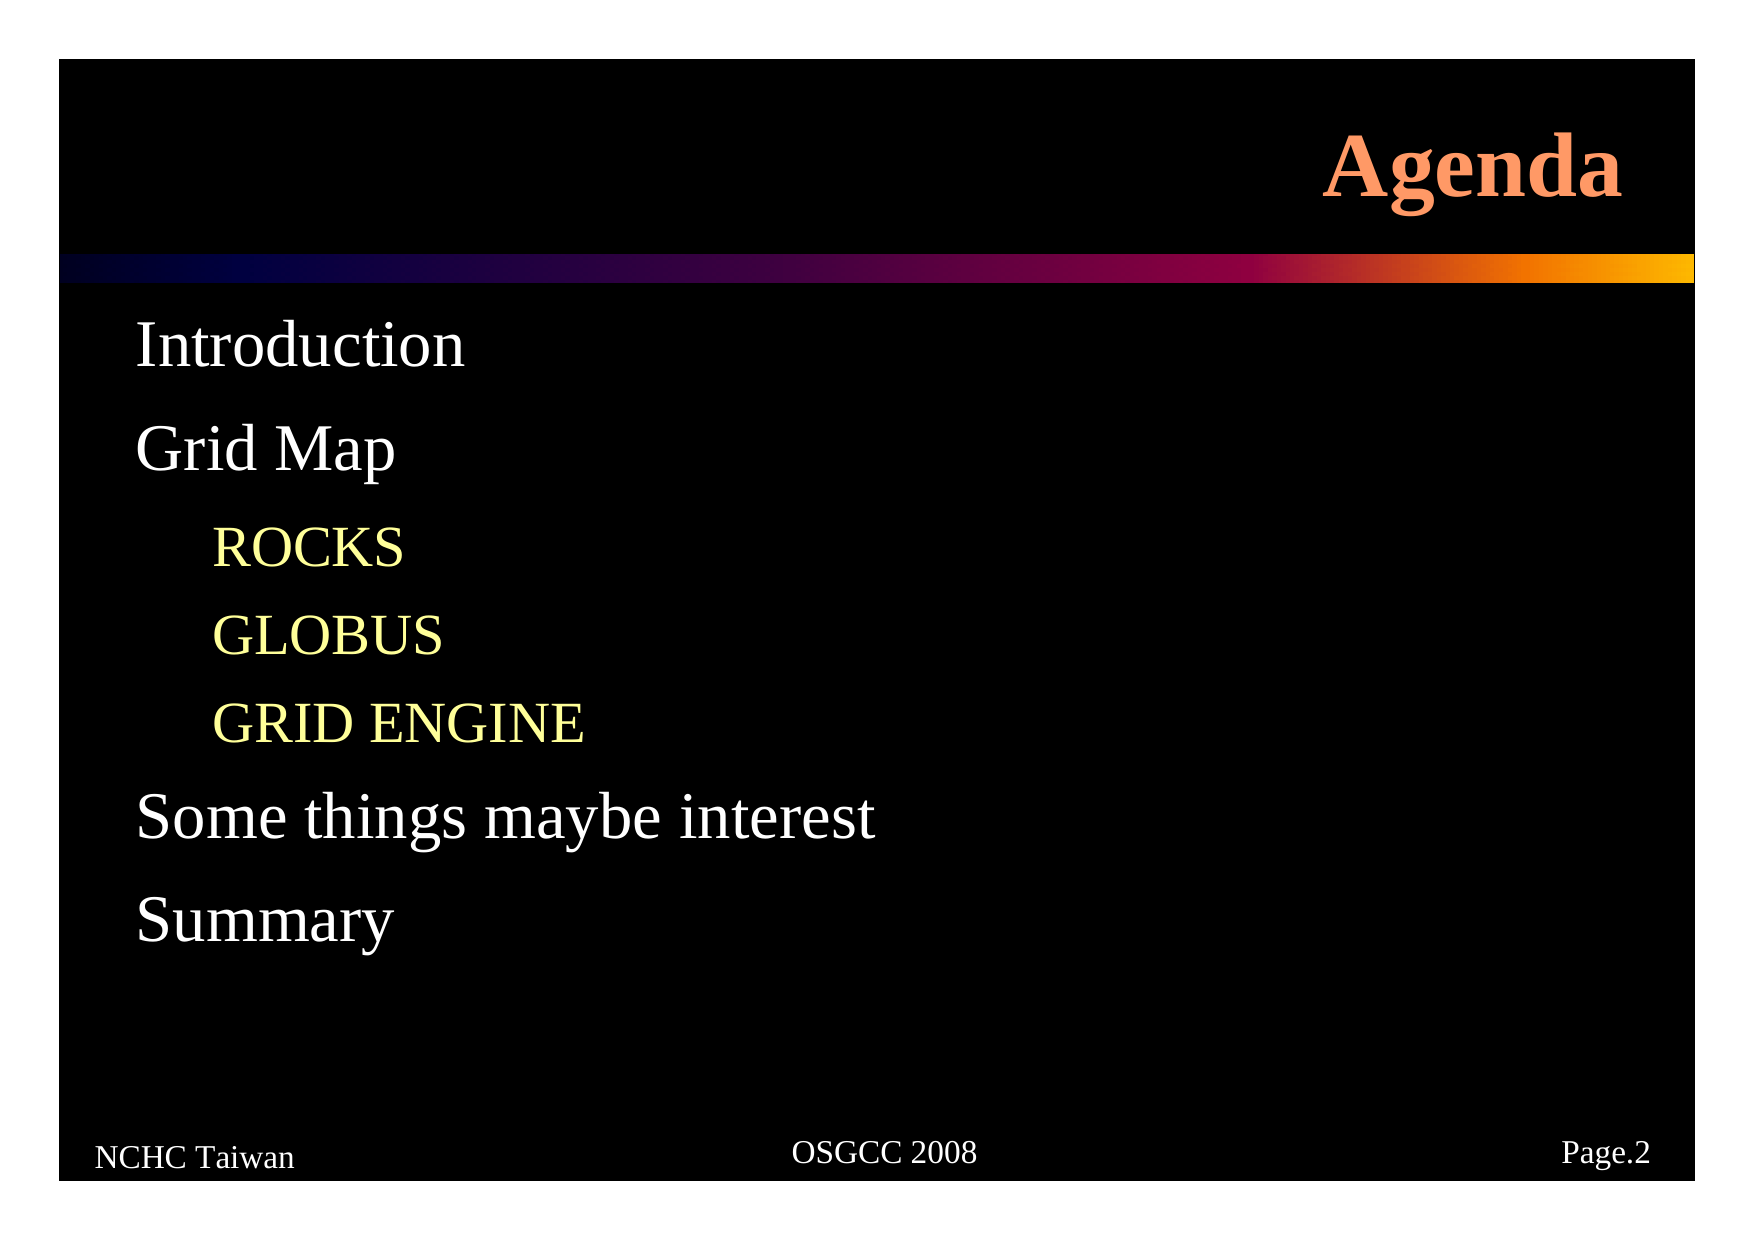

# Agenda
Introduction
Grid Map
ROCKS
GLOBUS
GRID ENGINE
Some things maybe interest
Summary